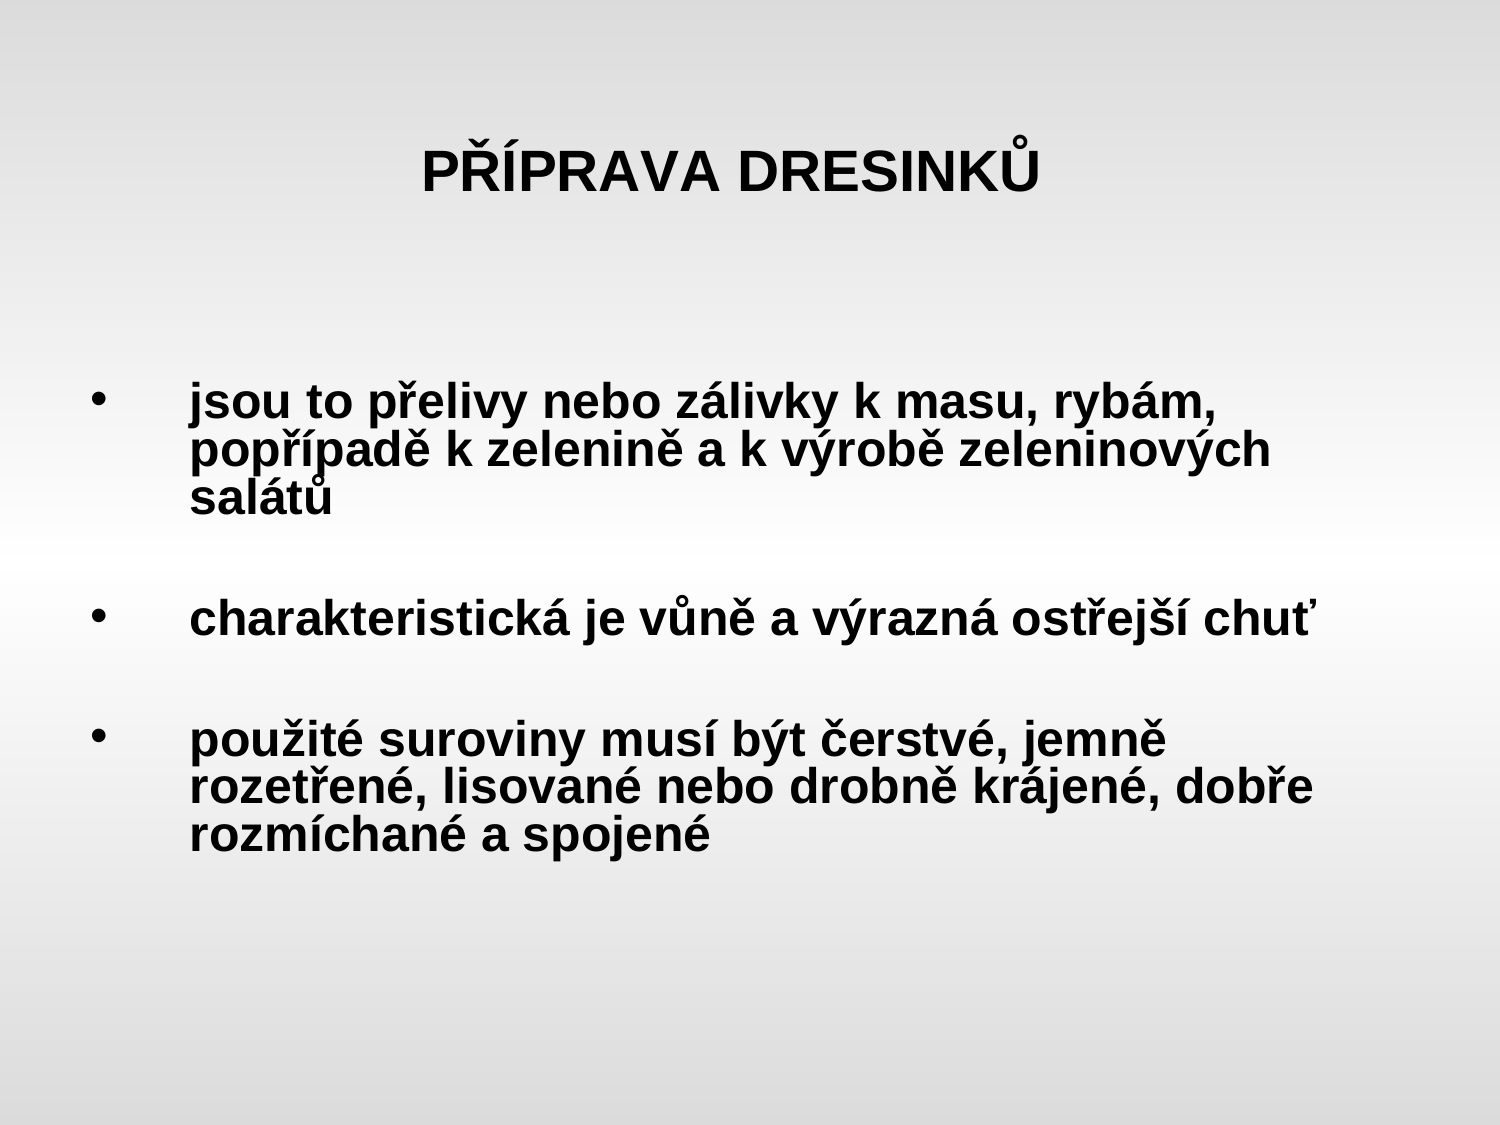

PŘÍPRAVA DRESINKŮ
# jsou to přelivy nebo zálivky k masu, rybám, popřípadě k zelenině a k výrobě zeleninových salátů
charakteristická je vůně a výrazná ostřejší chuť
použité suroviny musí být čerstvé, jemně rozetřené, lisované nebo drobně krájené, dobře rozmíchané a spojené